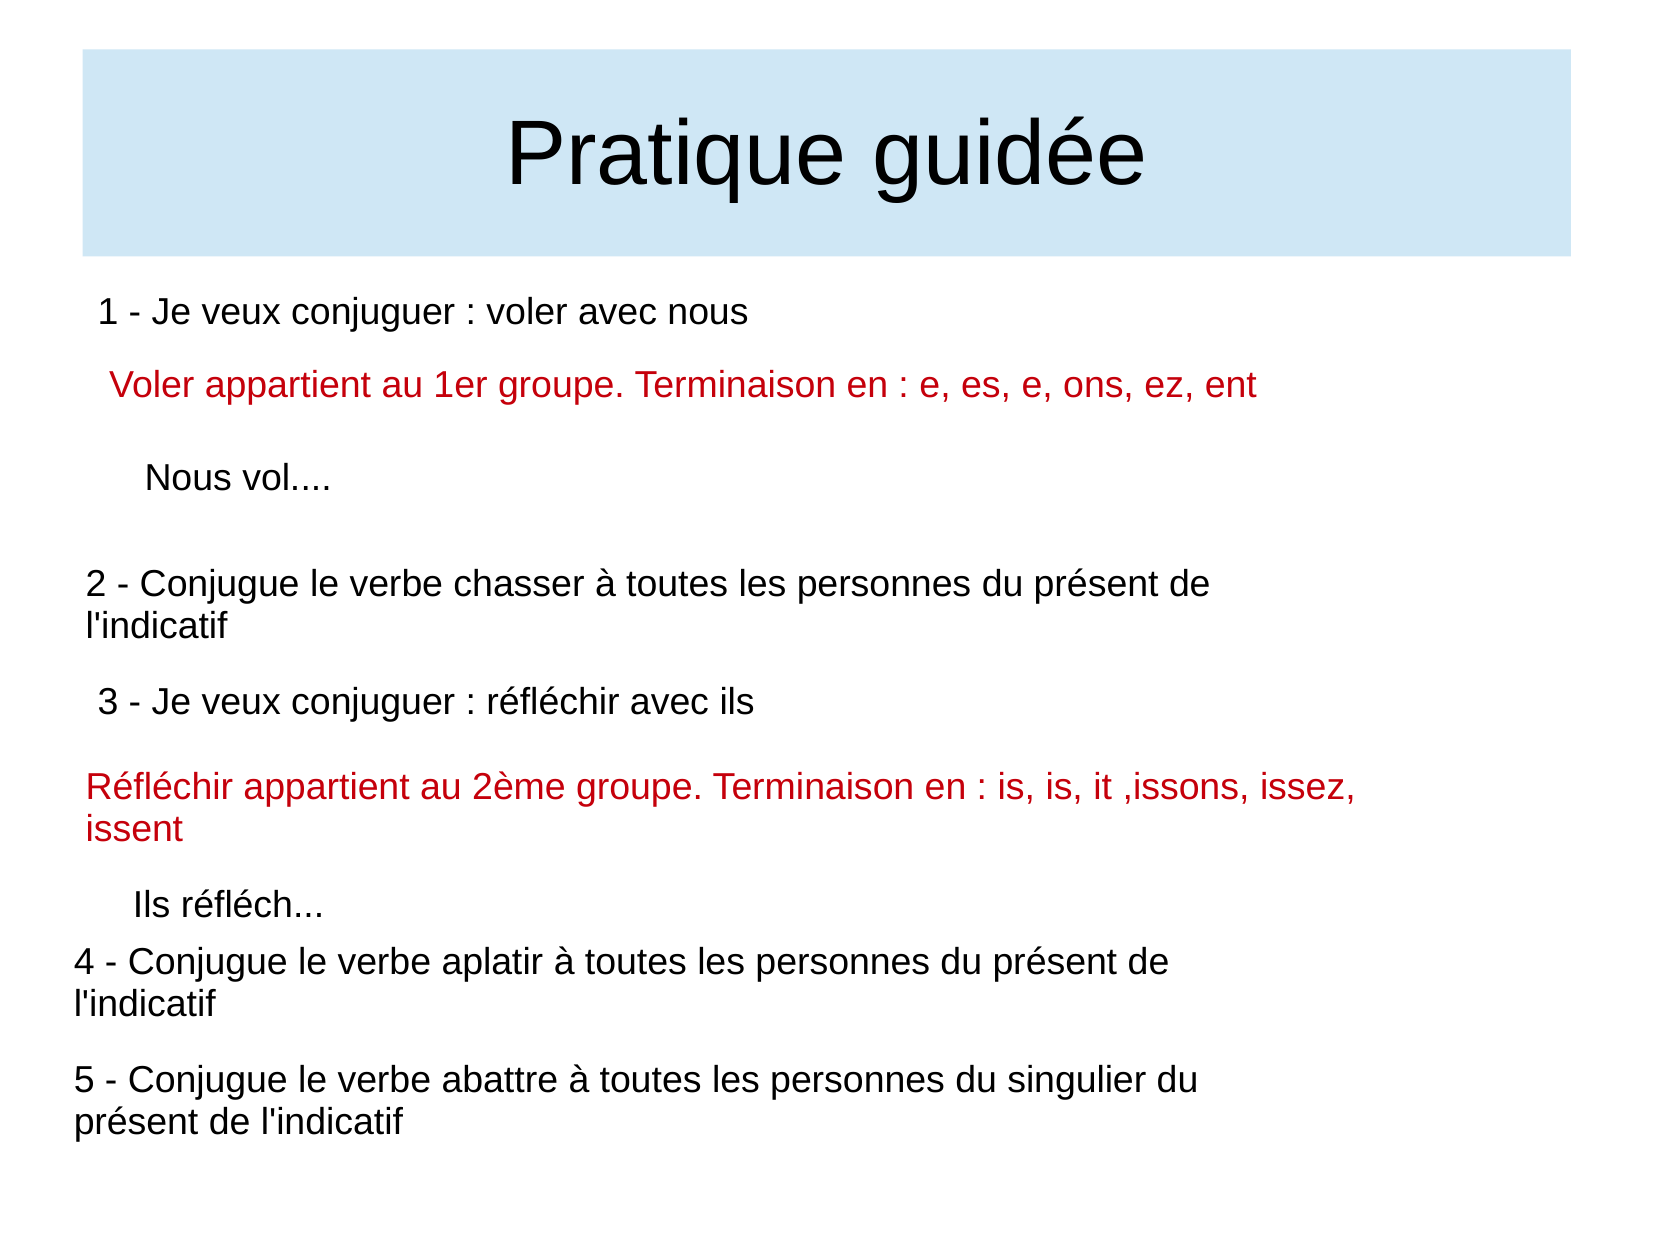

# Pratique guidée
1 - Je veux conjuguer : voler avec nous
Voler appartient au 1er groupe. Terminaison en : e, es, e, ons, ez, ent
Nous vol....
2 - Conjugue le verbe chasser à toutes les personnes du présent de l'indicatif
3 - Je veux conjuguer : réfléchir avec ils
Réfléchir appartient au 2ème groupe. Terminaison en : is, is, it ,issons, issez, issent
Ils réfléch...
4 - Conjugue le verbe aplatir à toutes les personnes du présent de l'indicatif
5 - Conjugue le verbe abattre à toutes les personnes du singulier du présent de l'indicatif